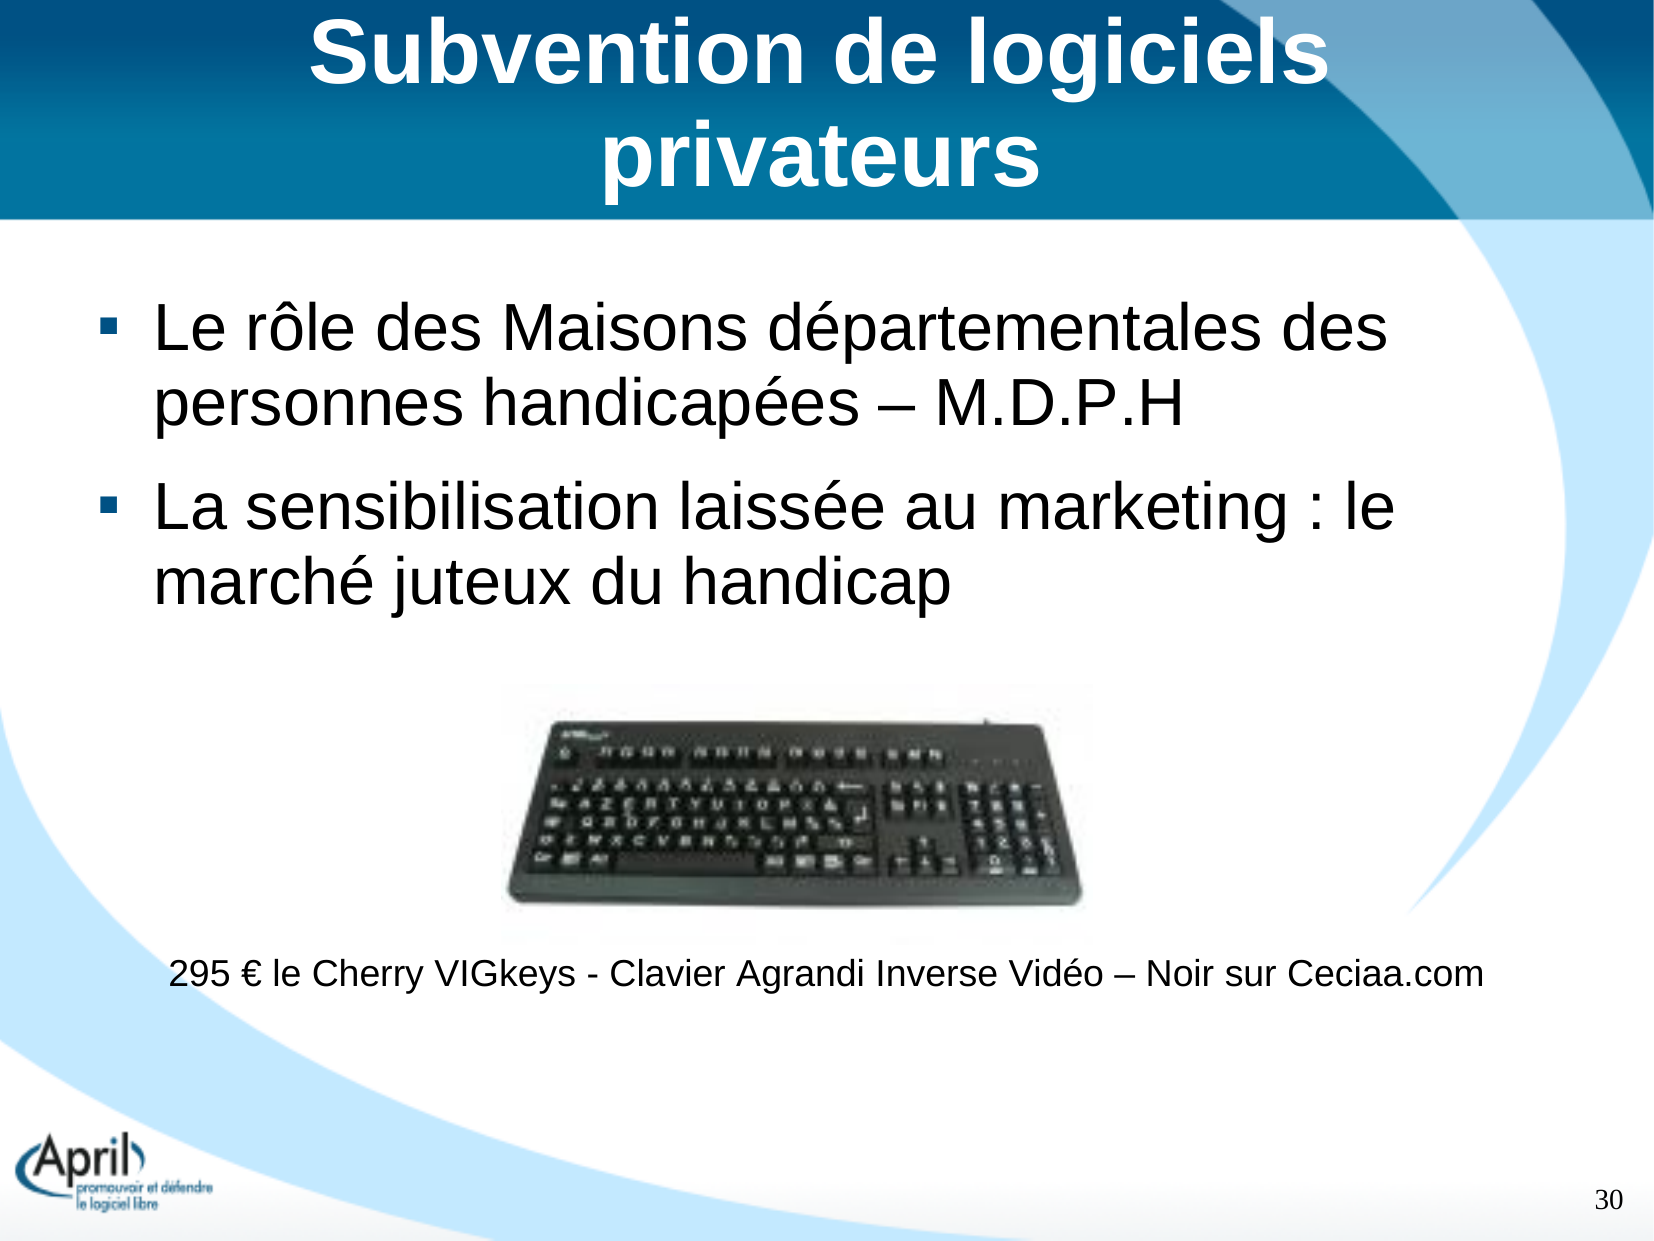

# Subvention de logiciels privateurs
Le rôle des Maisons départementales des personnes handicapées – M.D.P.H
La sensibilisation laissée au marketing : le marché juteux du handicap
295 € le Cherry VIGkeys - Clavier Agrandi Inverse Vidéo – Noir sur Ceciaa.com
30